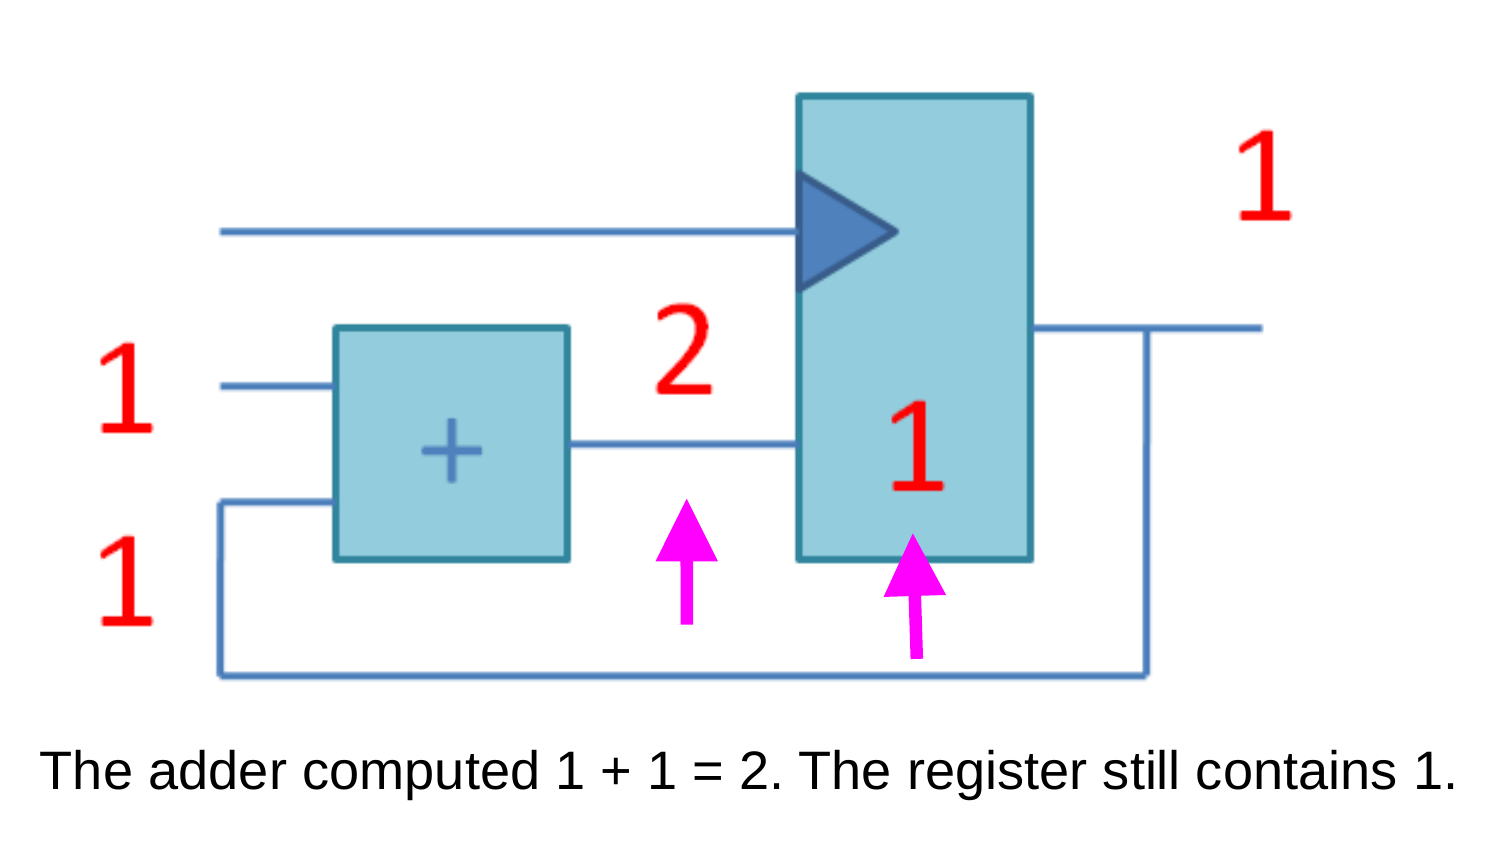

# The adder computed 1 + 1 = 2. The register still contains 1.